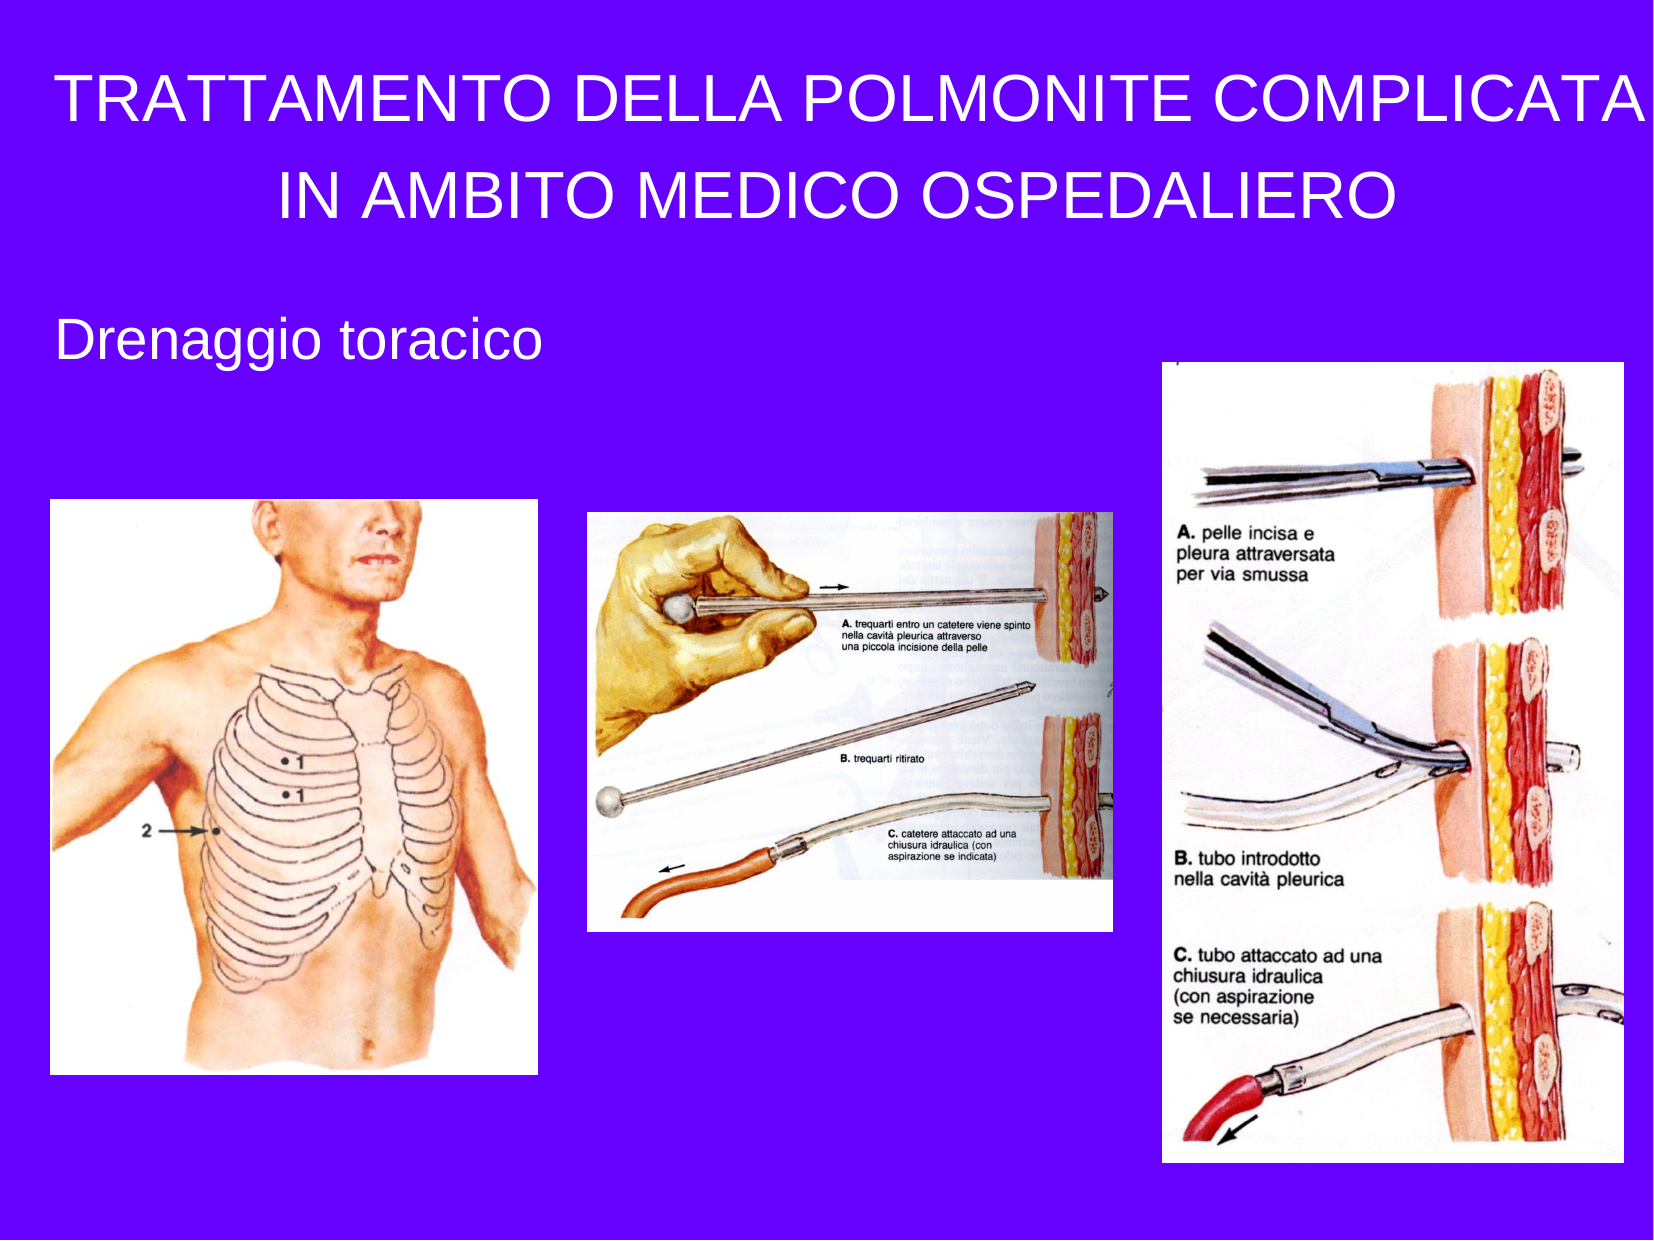

TRATTAMENTO DELLA POLMONITE COMPLICATA IN AMBITO MEDICO OSPEDALIERO
# Drenaggio toracico